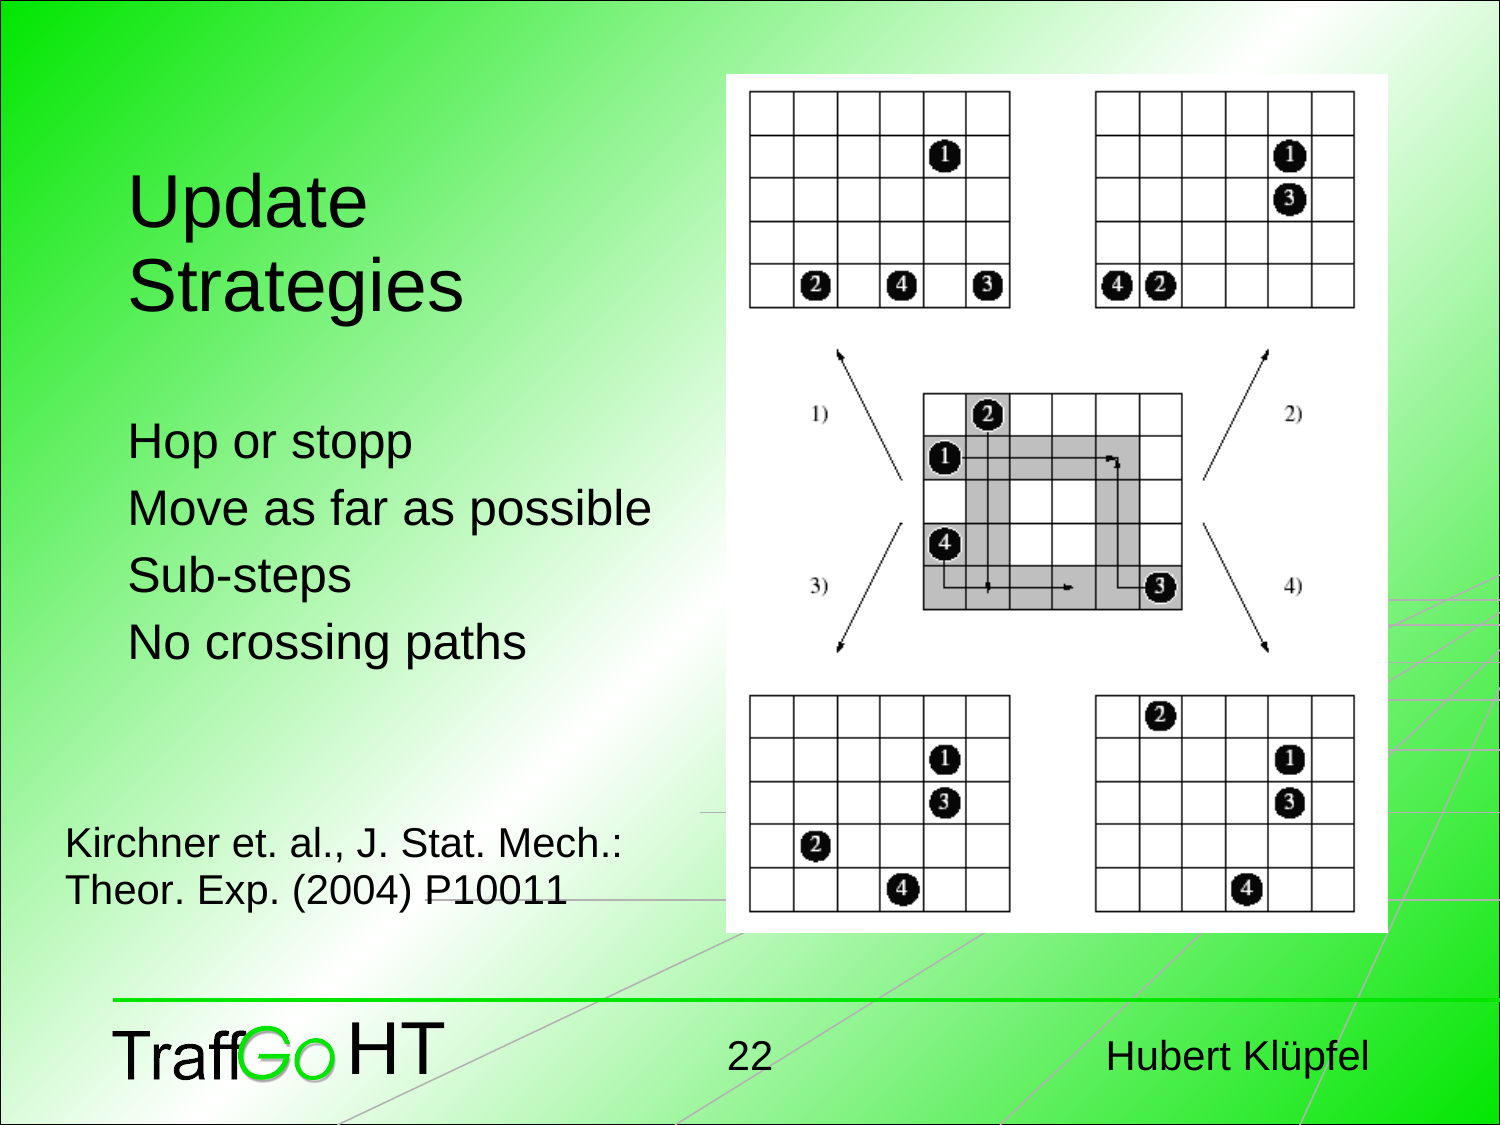

# Update Strategies
Hop or stopp
Move as far as possible
Sub-steps
No crossing paths
Kirchner et. al., J. Stat. Mech.: Theor. Exp. (2004) P10011